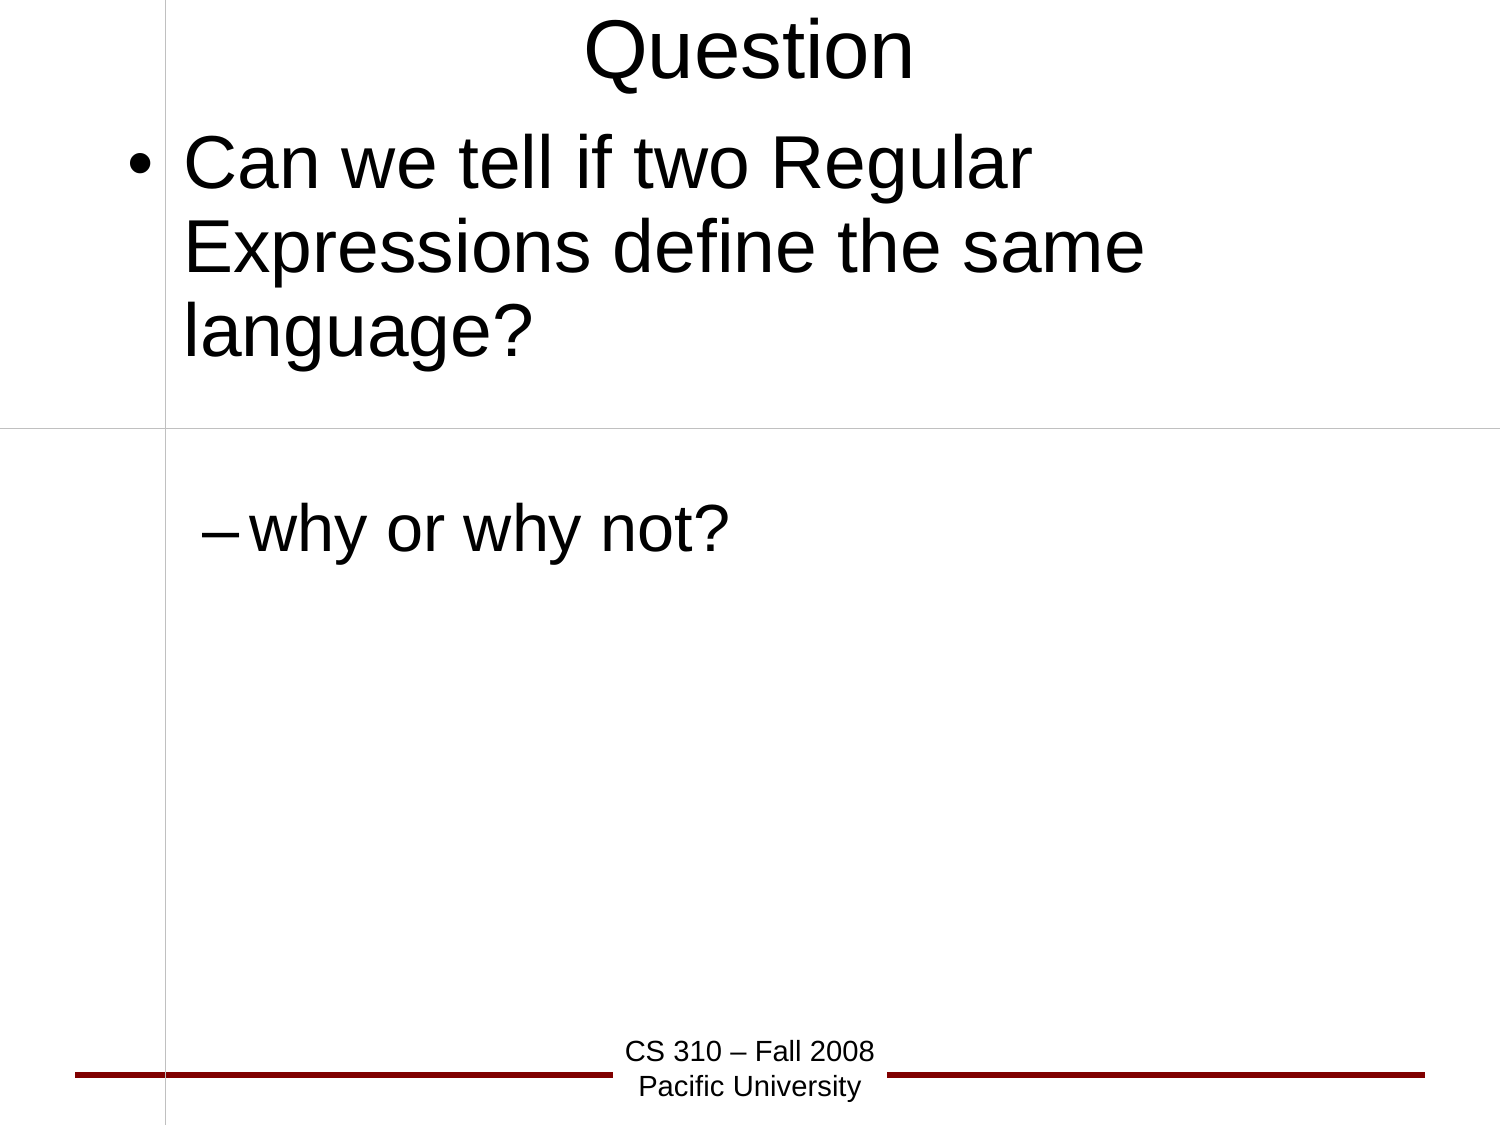

# Question
Can we tell if two Regular Expressions define the same language?
why or why not?